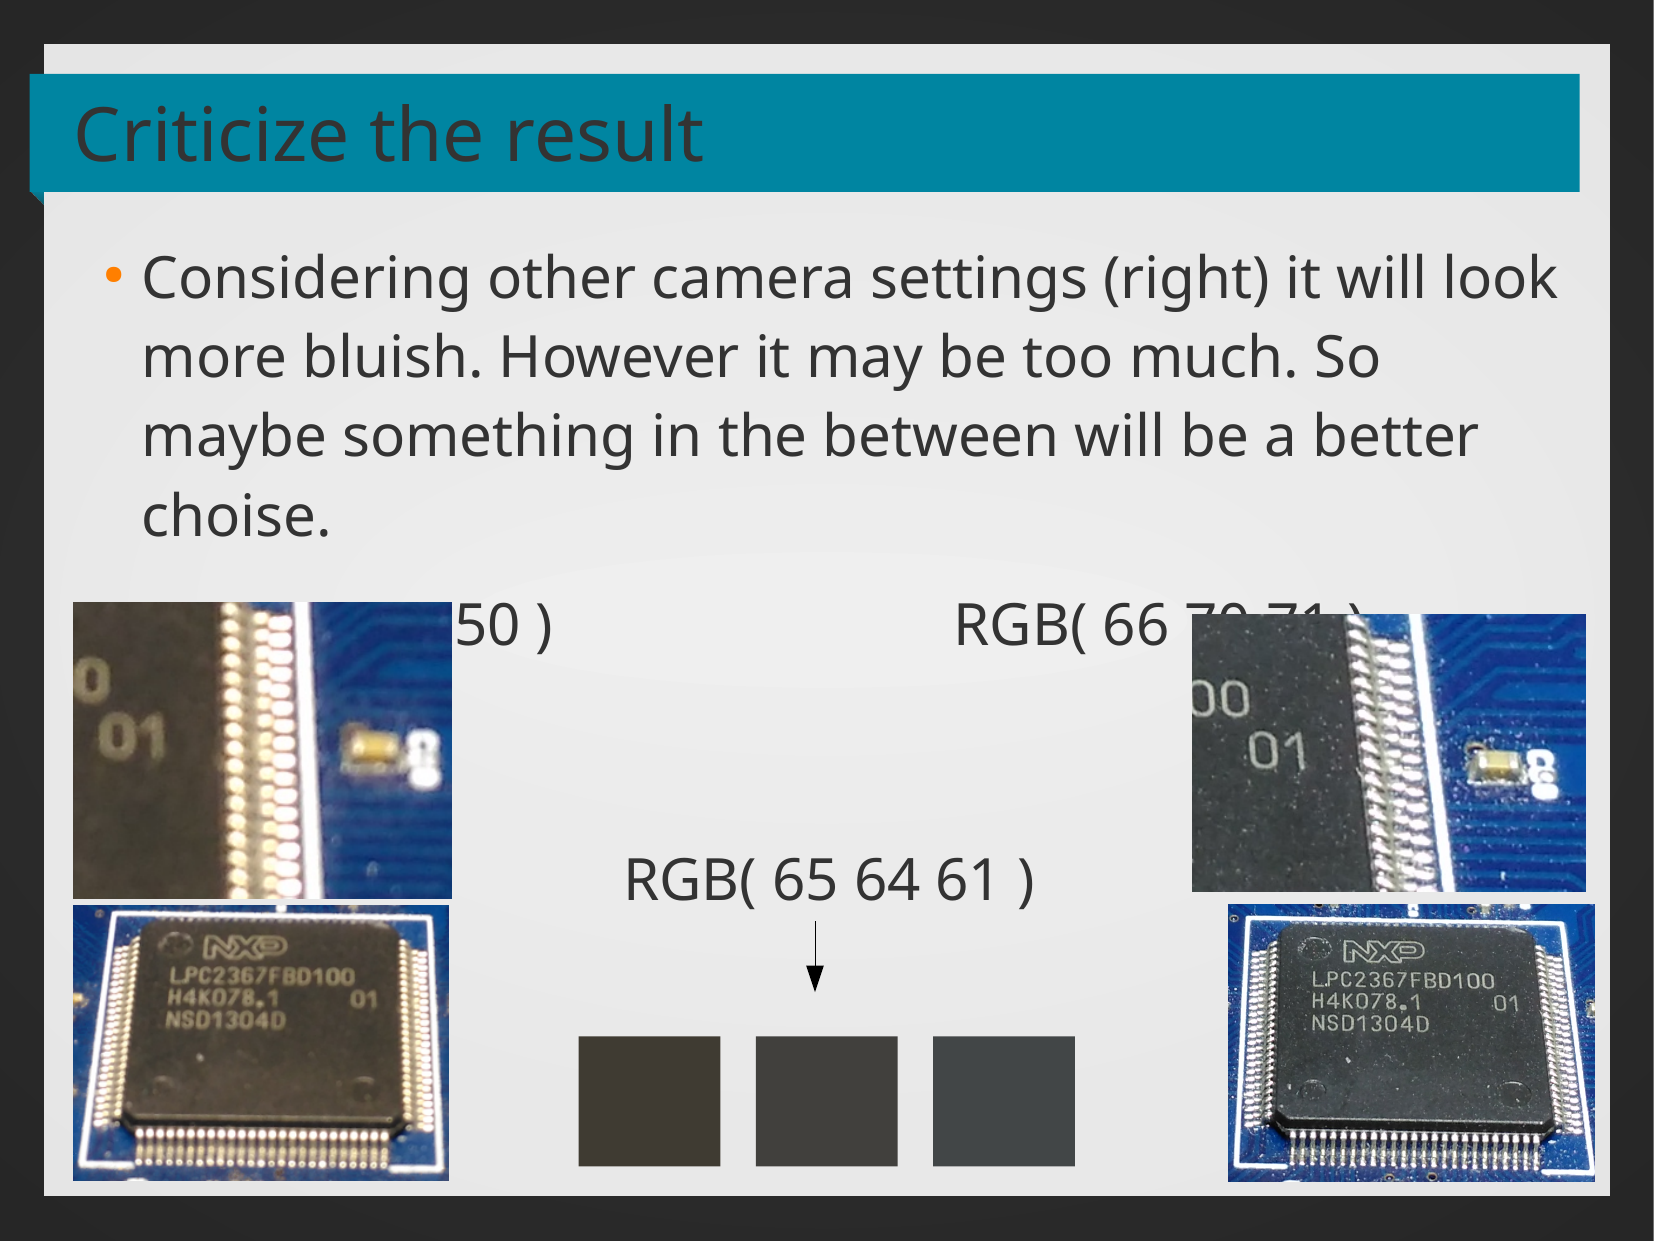

# Criticize the result
Considering other camera settings (right) it will look more bluish. However it may be too much. So maybe something in the between will be a better choise.
RGB( 63 59 50 )						RGB( 66 70 71 )
RGB( 65 64 61 )